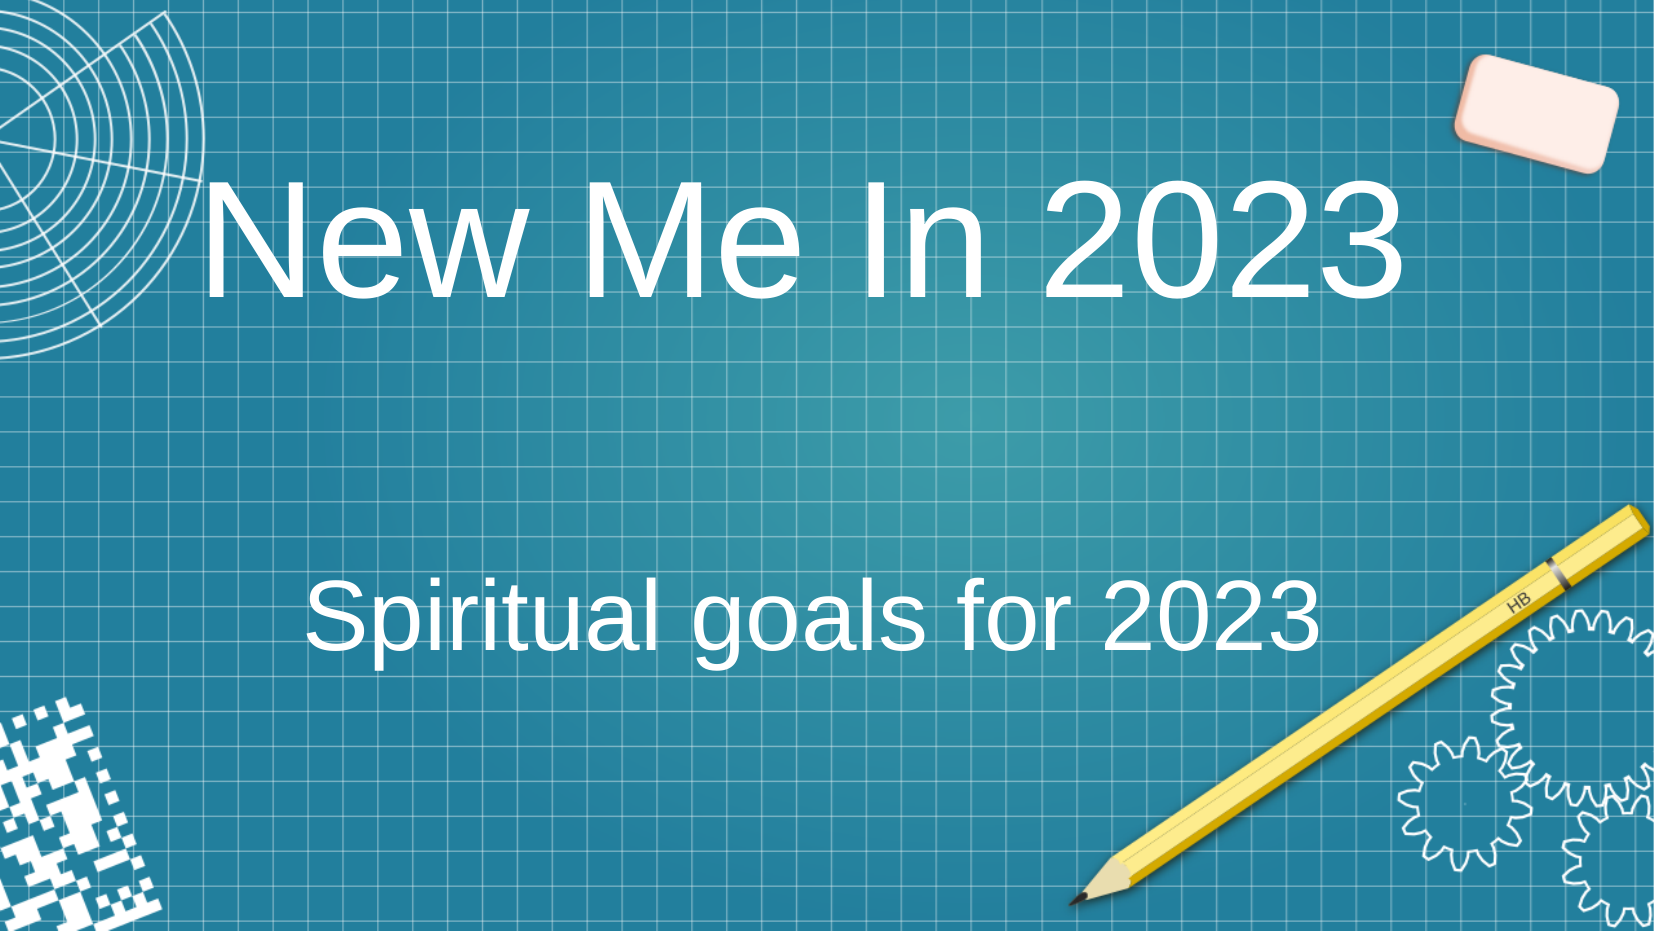

# New Me In 2023
Spiritual goals for 2023